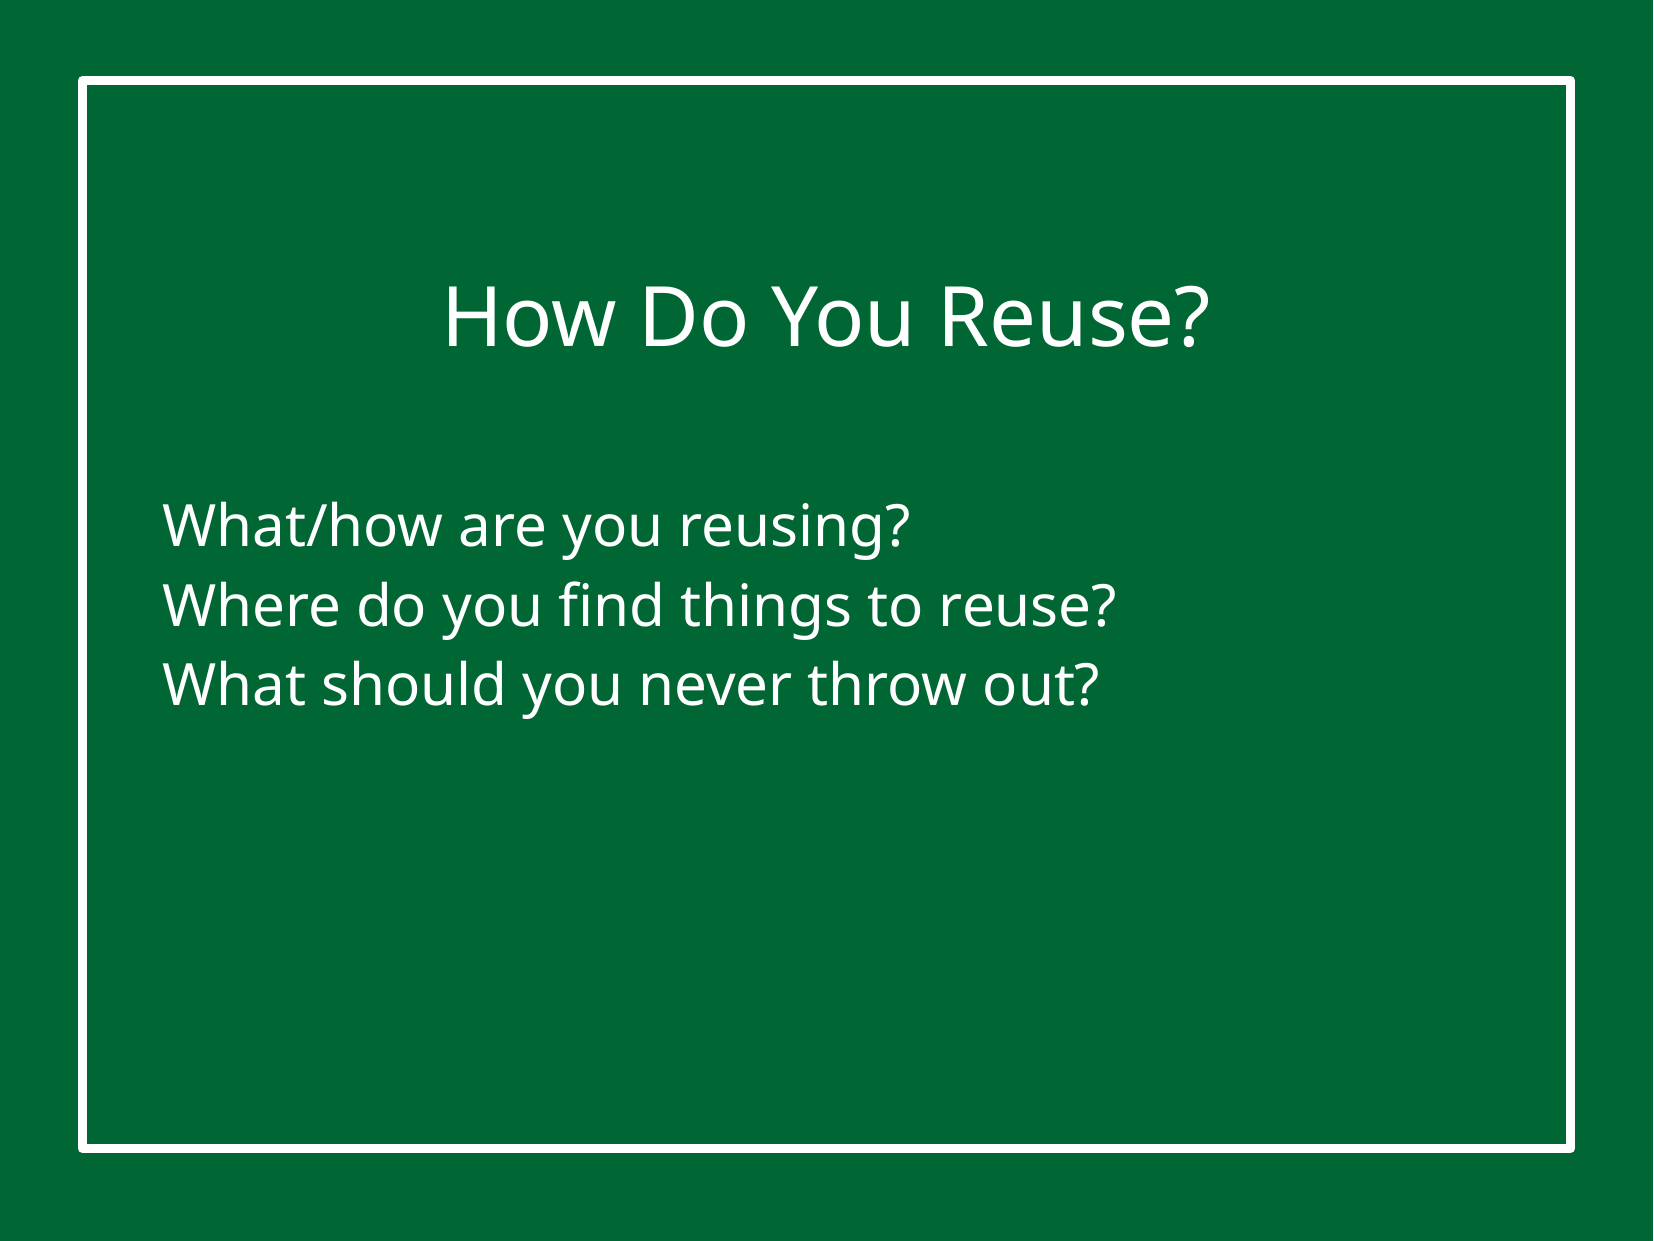

How Do You Reuse?
	What/how are you reusing?
	Where do you find things to reuse?
	What should you never throw out?